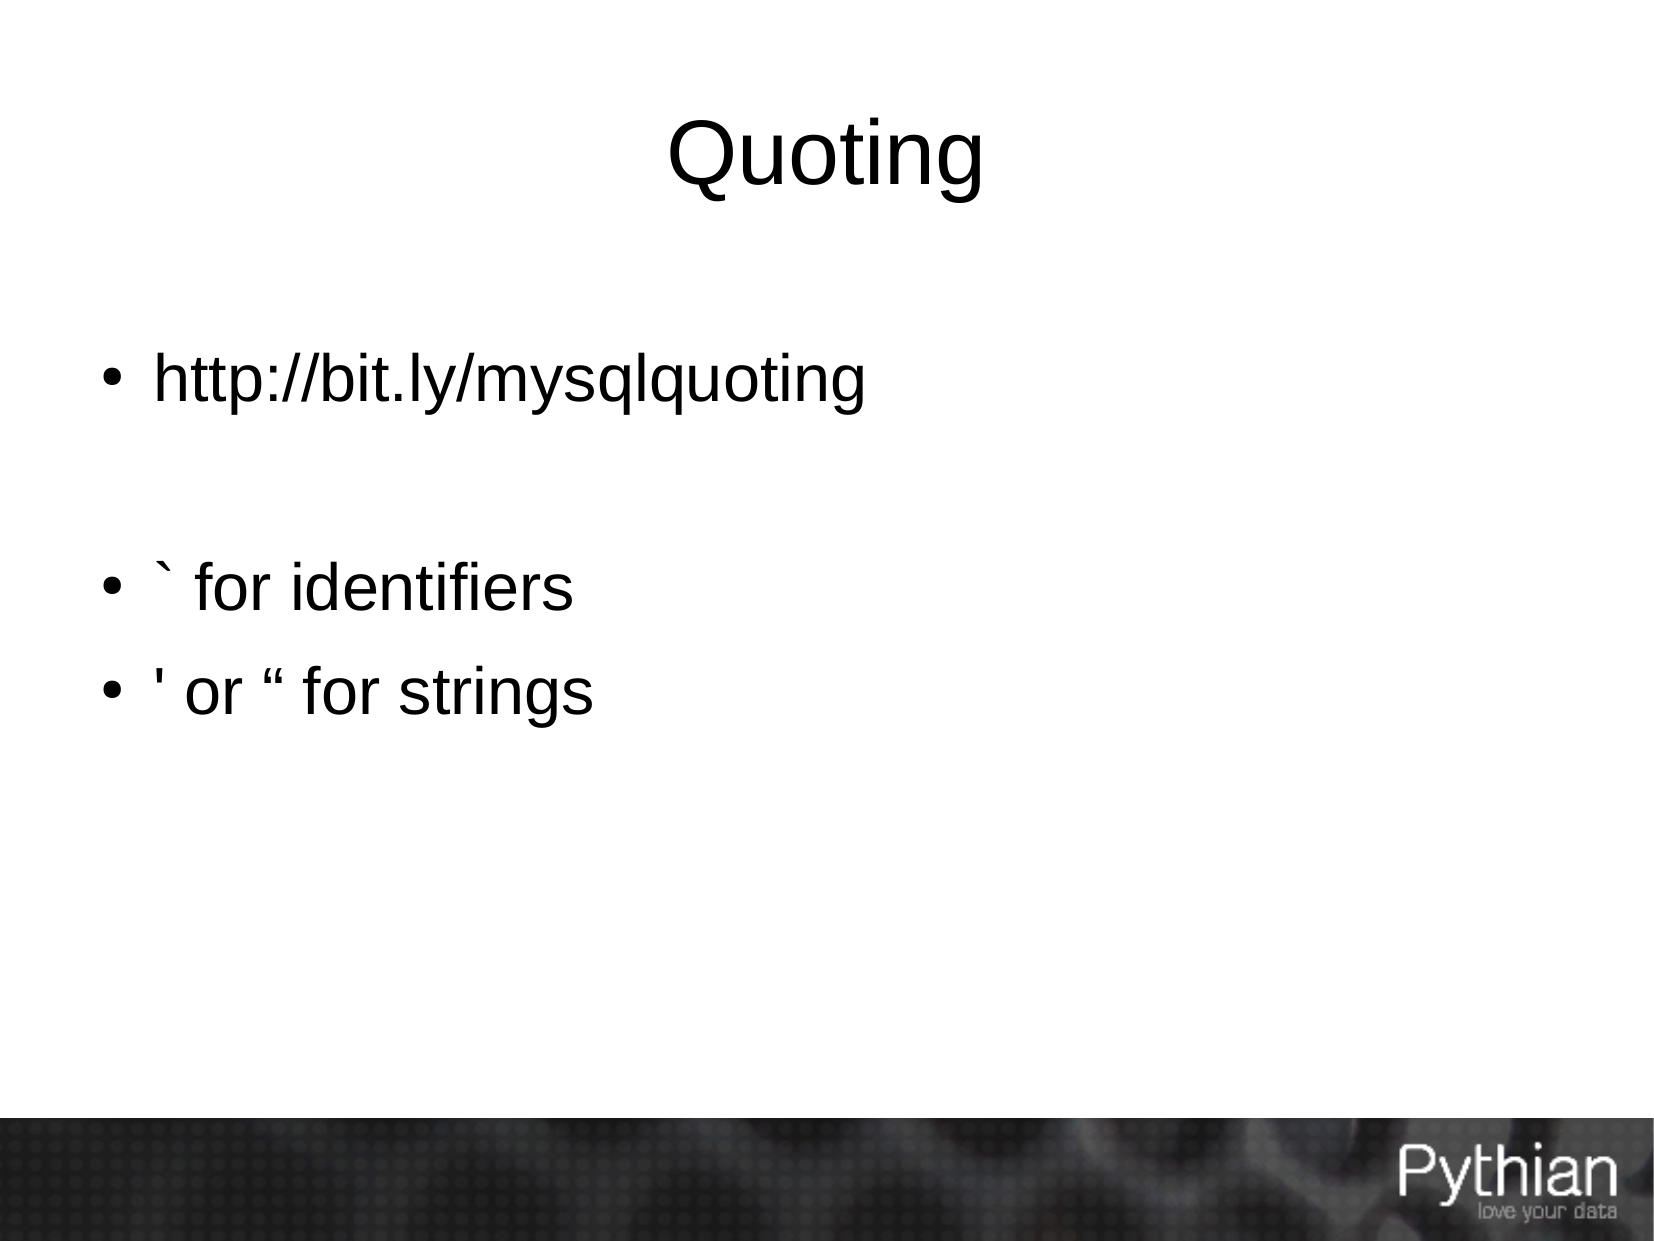

# Quoting
http://bit.ly/mysqlquoting
` for identifiers
' or “ for strings